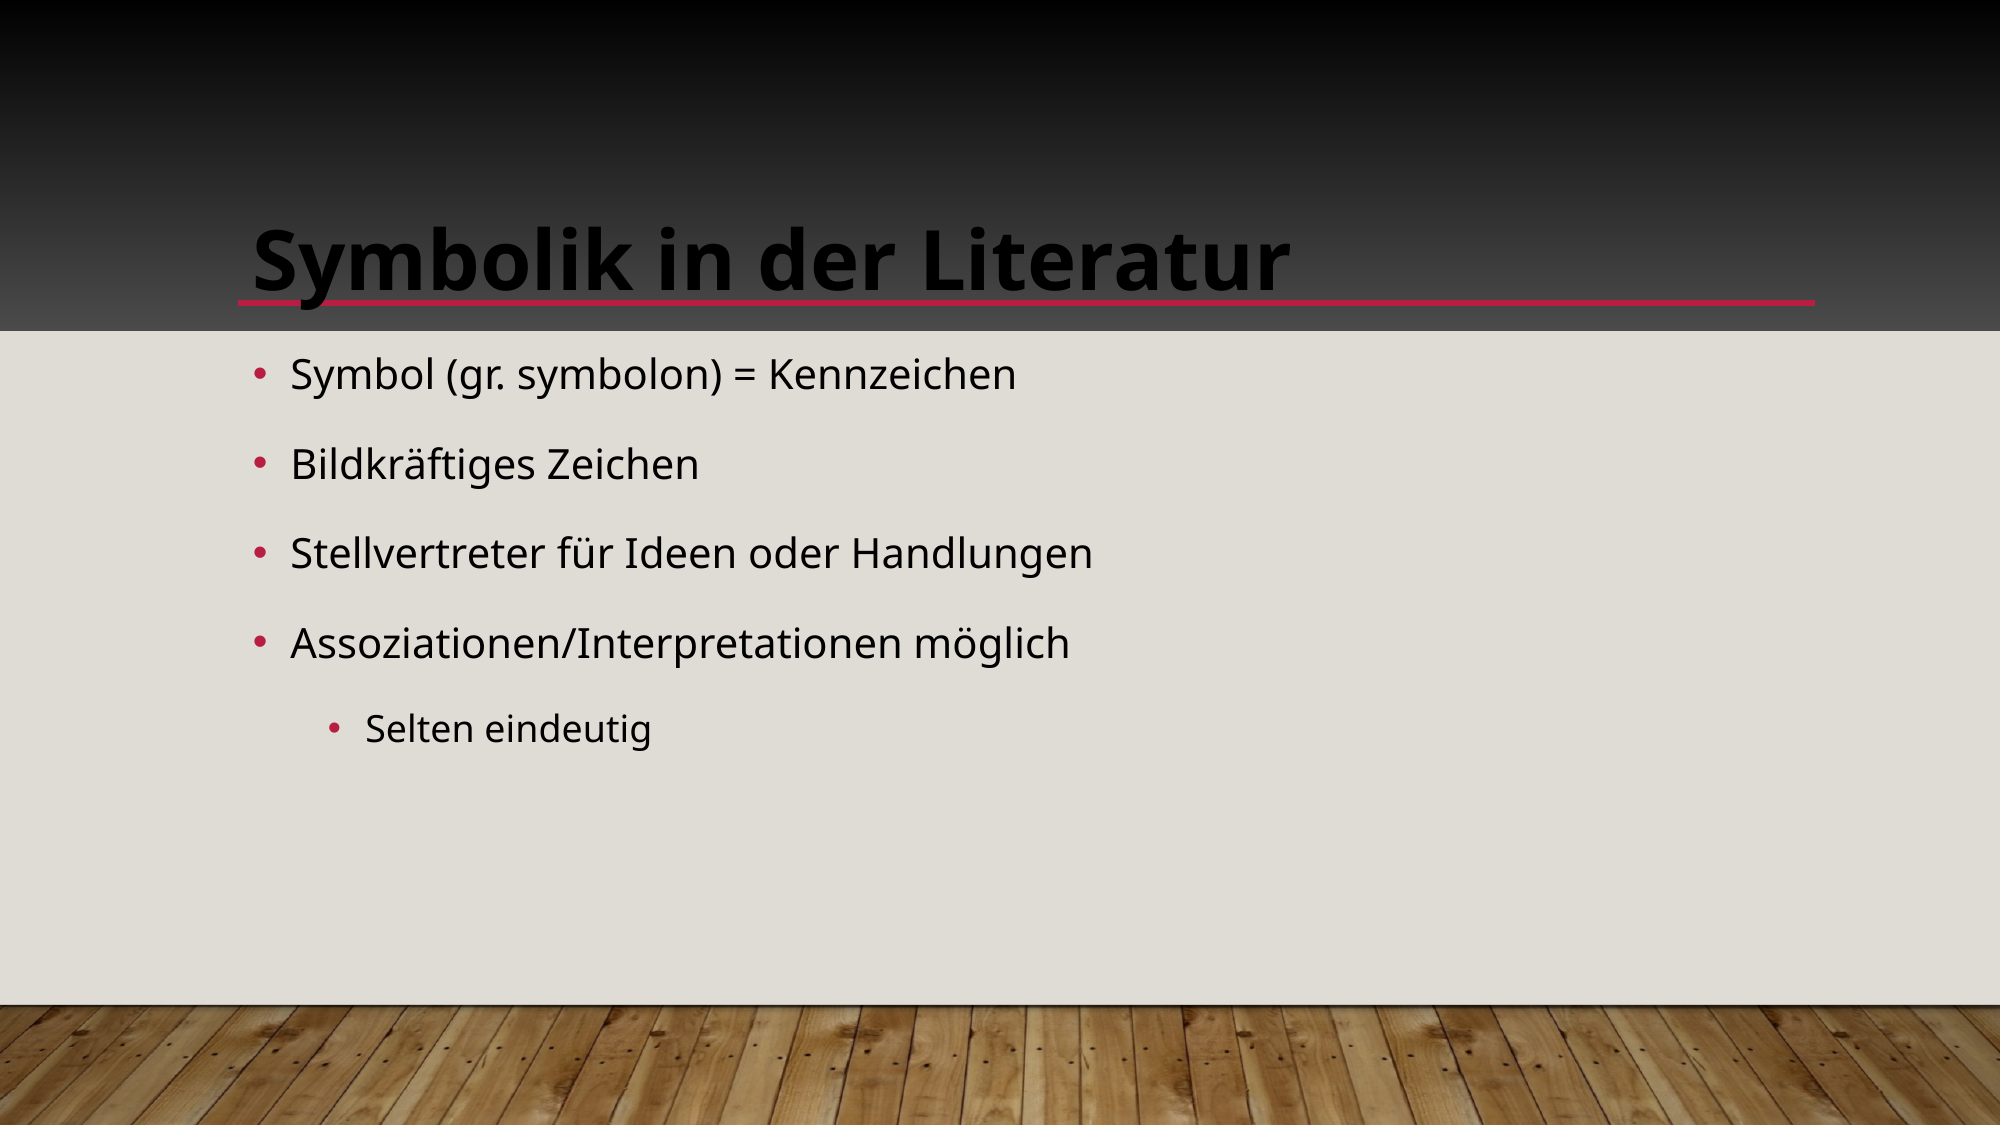

# Symbolik in der Literatur
Symbol (gr. symbolon) = Kennzeichen
Bildkräftiges Zeichen
Stellvertreter für Ideen oder Handlungen
Assoziationen/Interpretationen möglich
Selten eindeutig